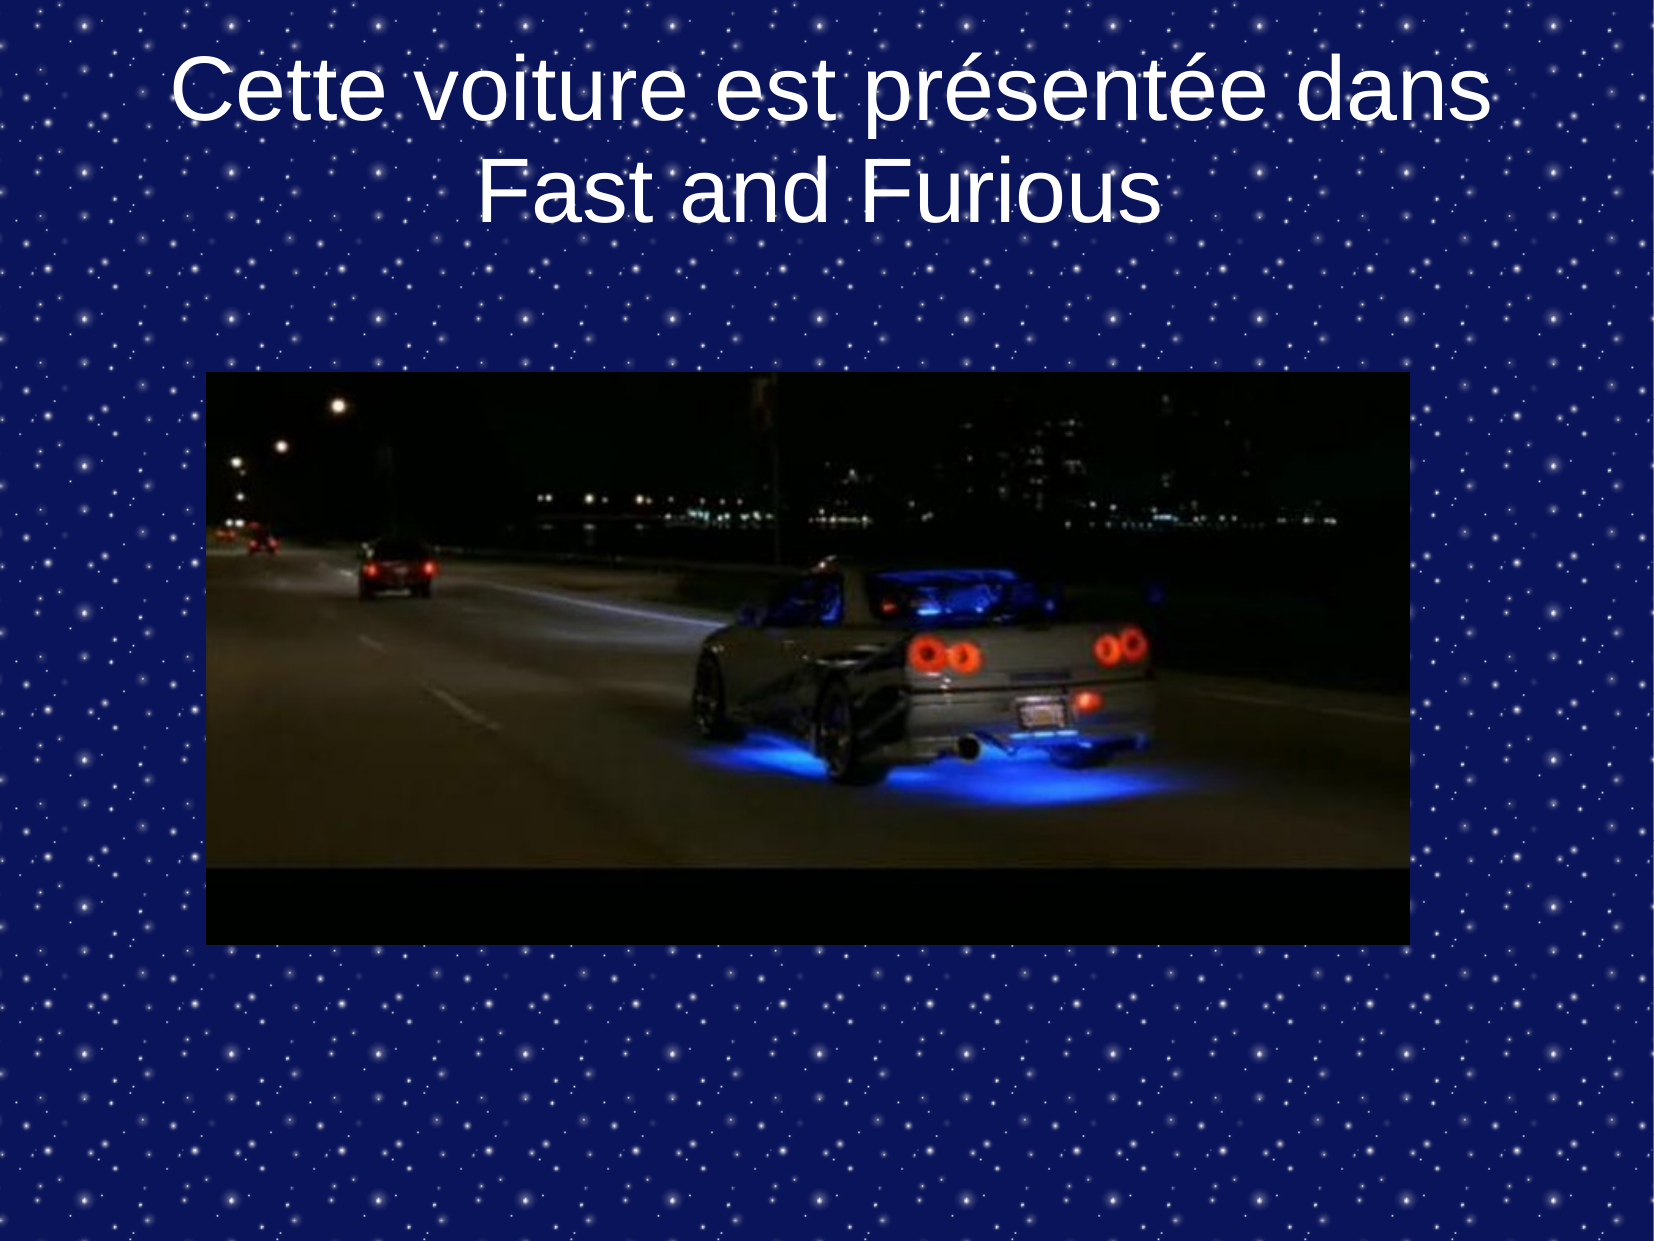

# Cette voiture est présentée dans Fast and Furious